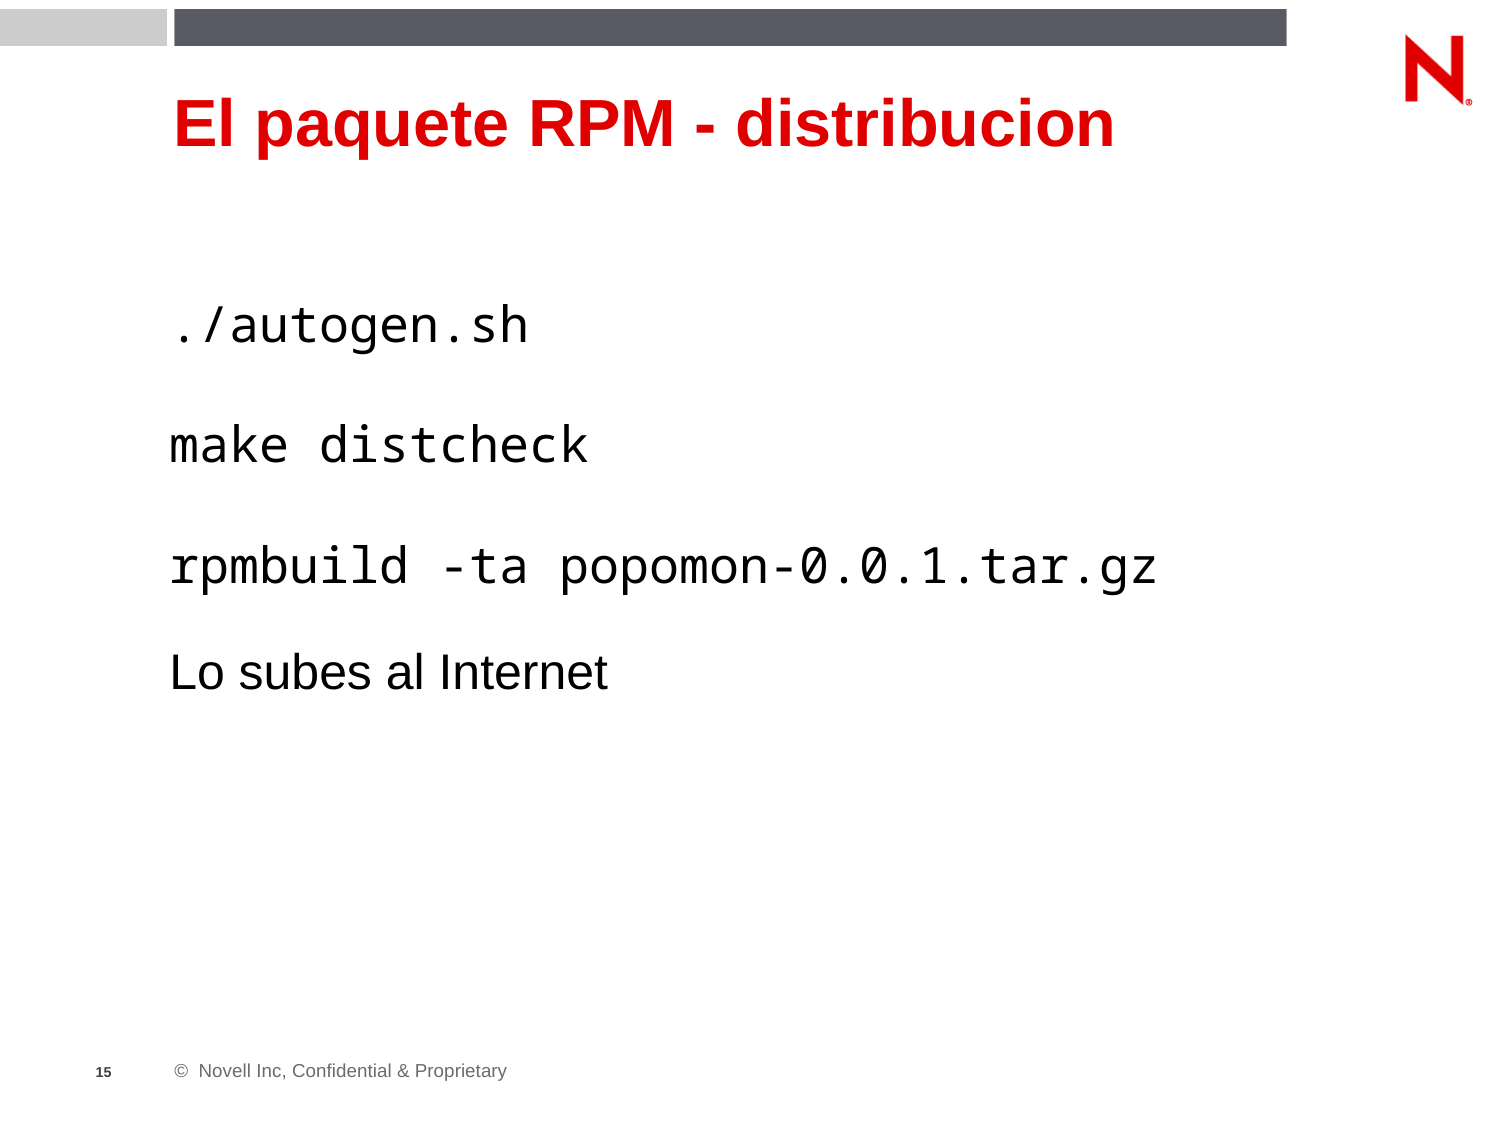

El paquete RPM - distribucion
# ./autogen.sh
make distcheck
rpmbuild -ta popomon-0.0.1.tar.gz
Lo subes al Internet